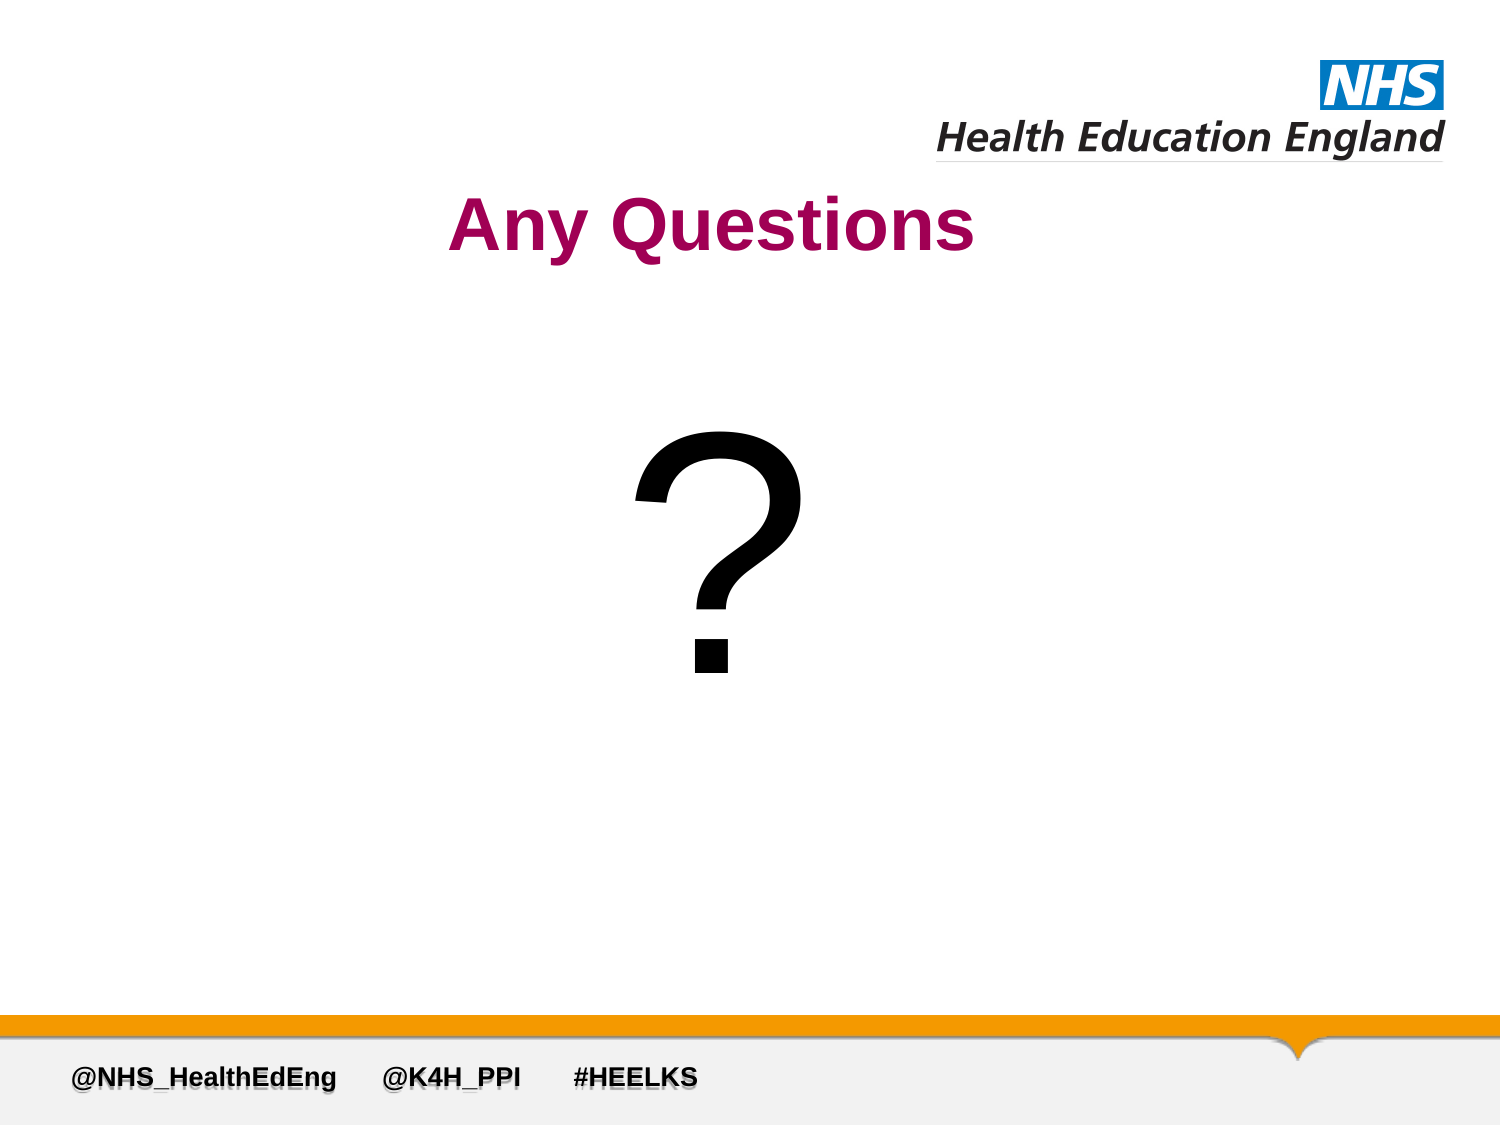

# Any Questions
?
@NHS_HealthEdEng @K4H_PPI #HEELKS